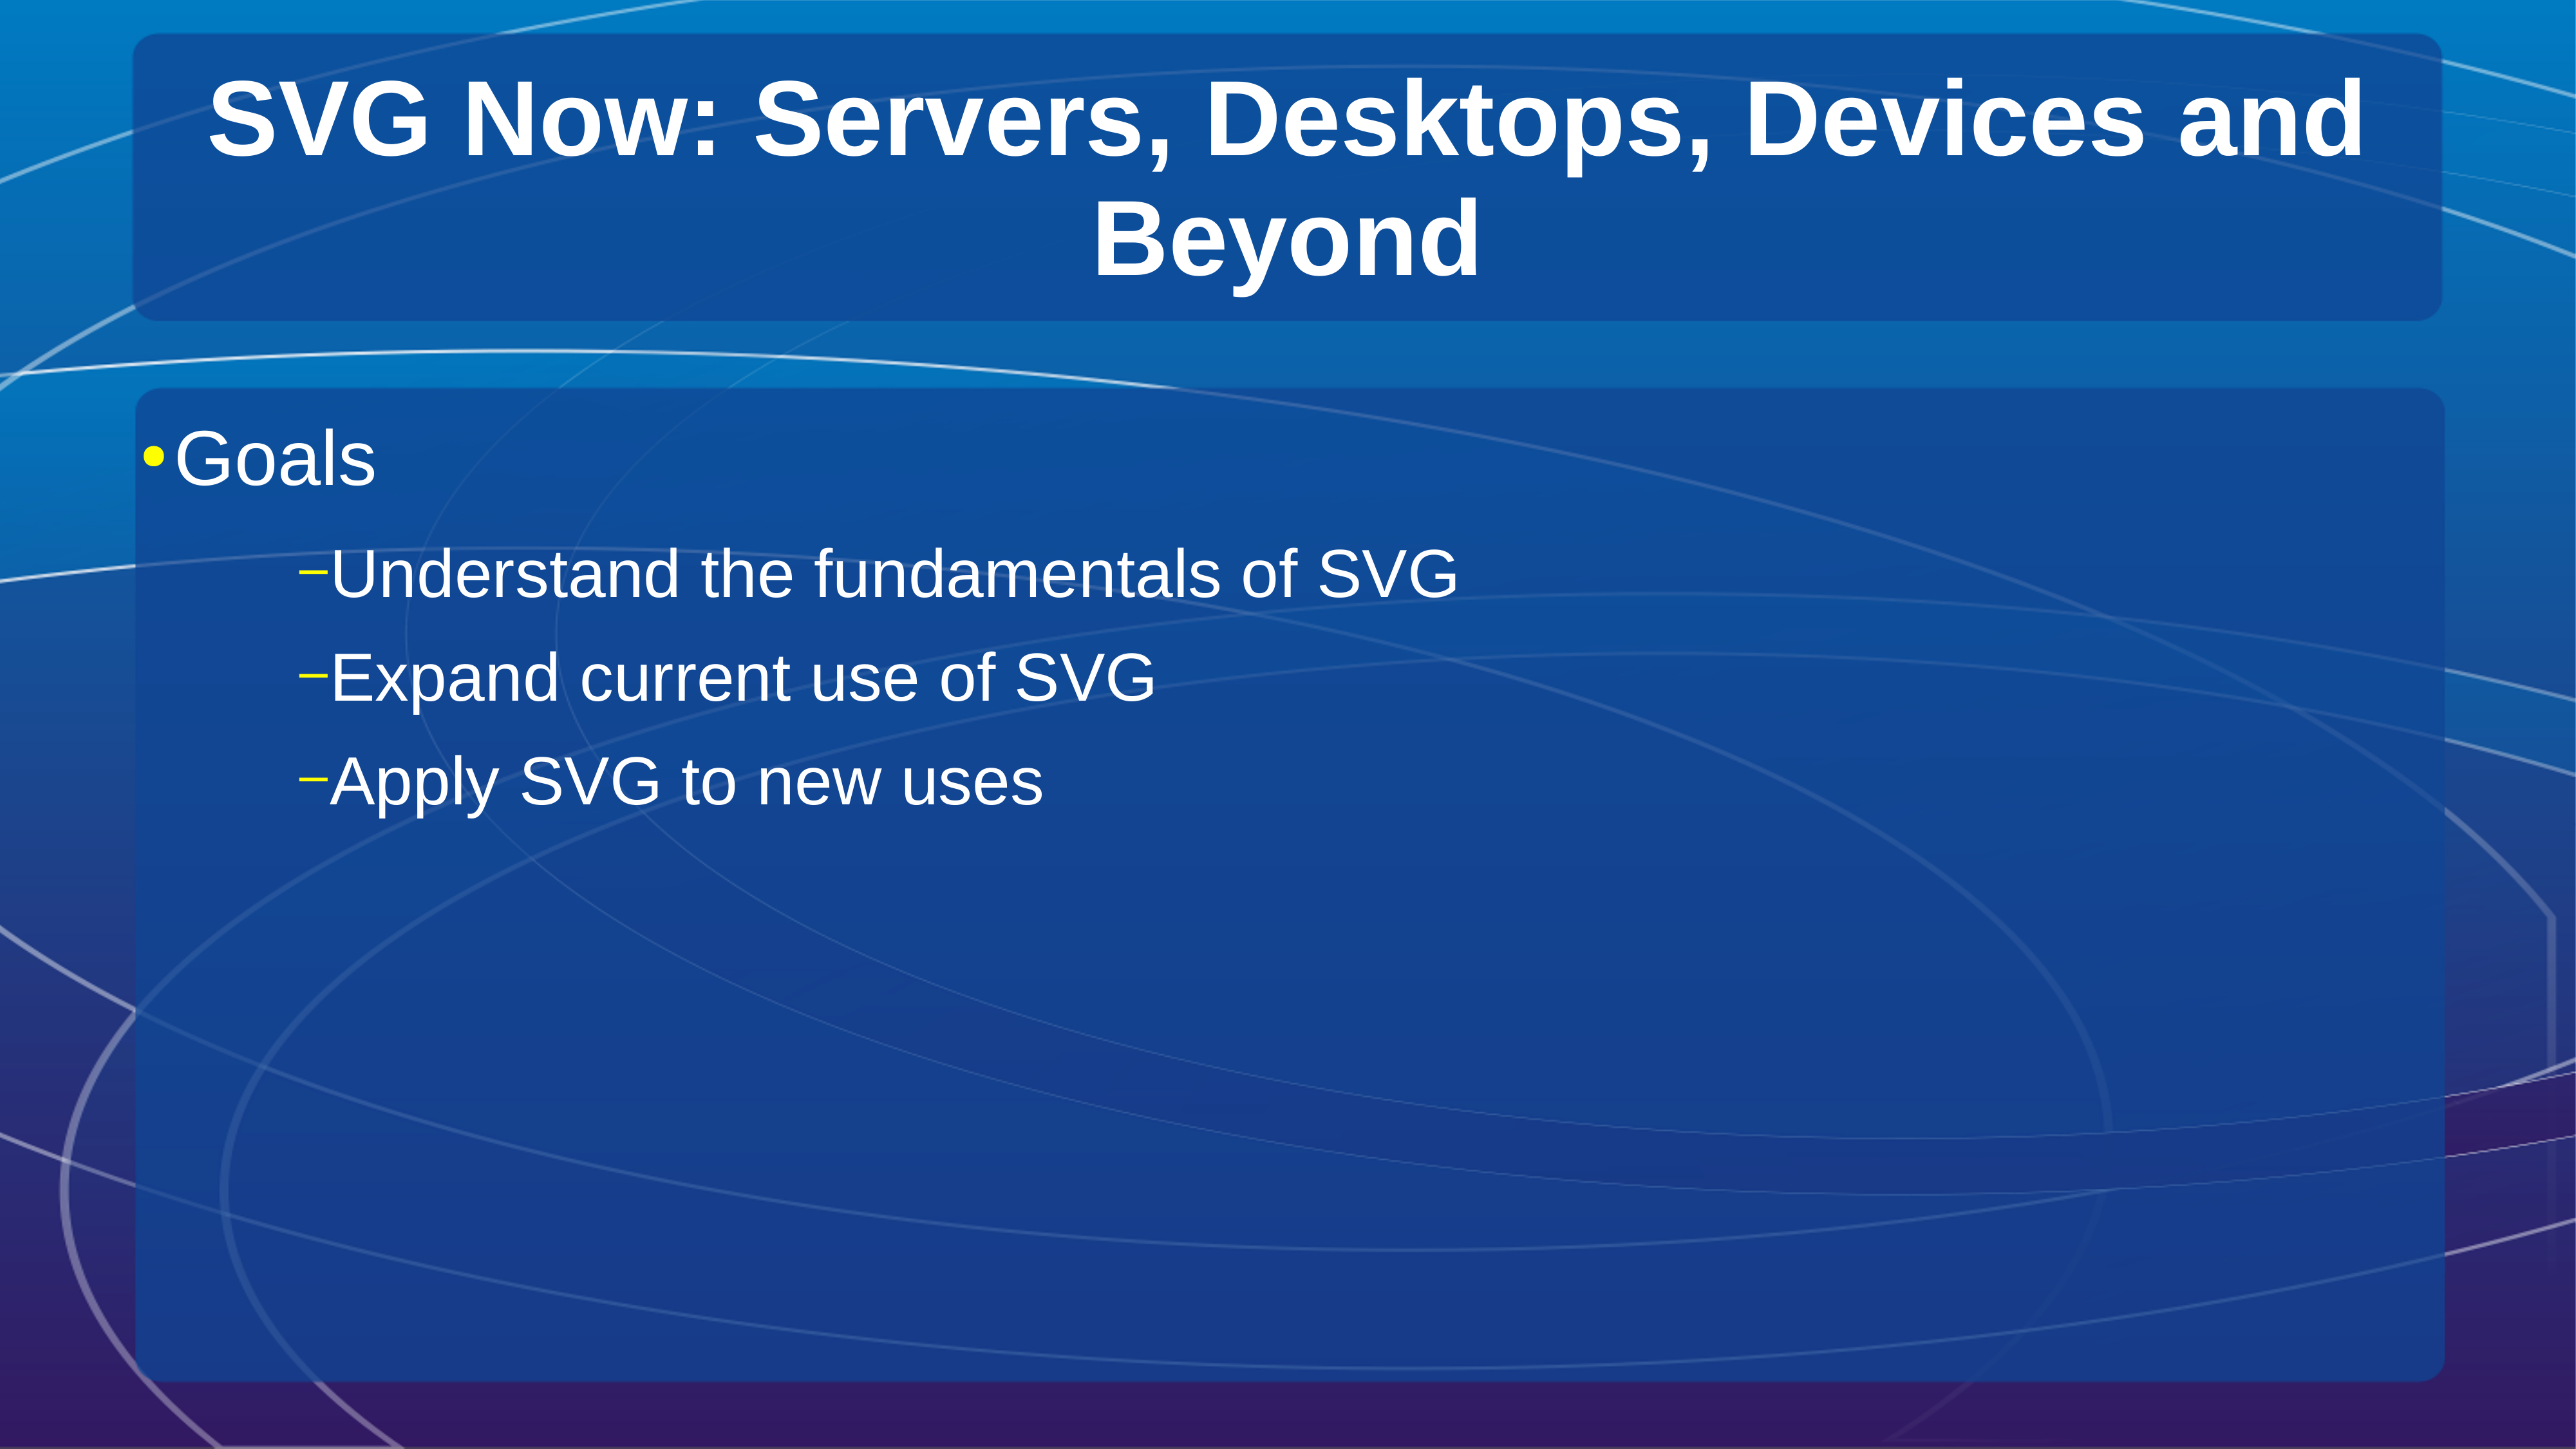

# SVG Now: Servers, Desktops, Devices and Beyond
Goals
Understand the fundamentals of SVG
Expand current use of SVG
Apply SVG to new uses